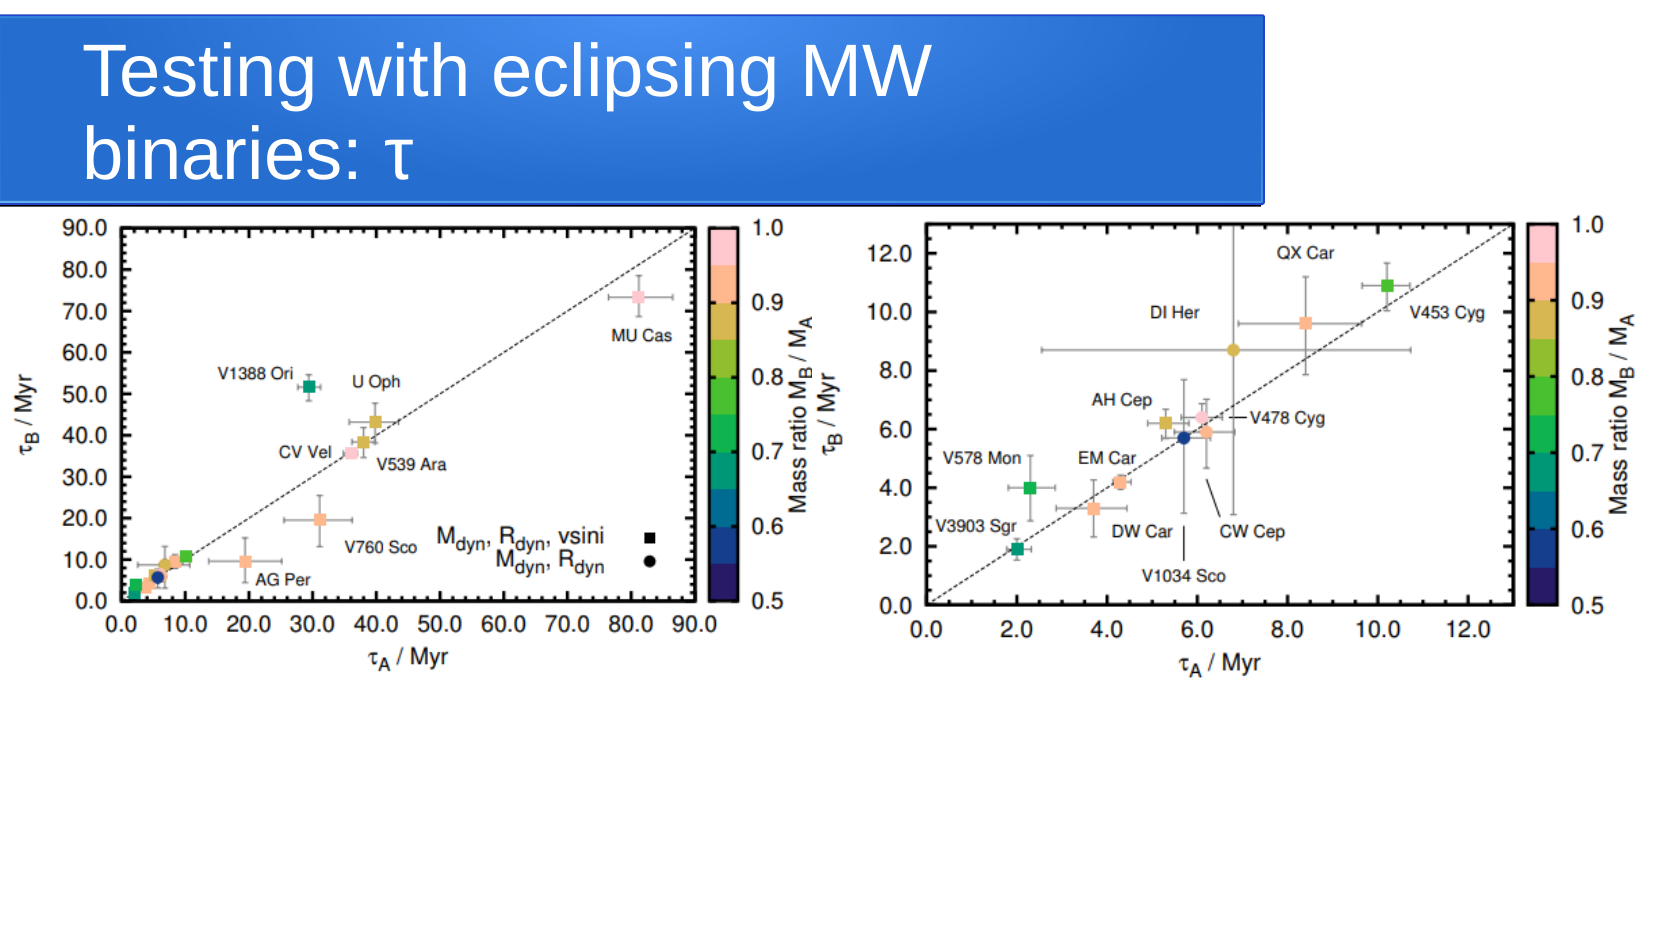

# Testing with eclipsing MW binaries: τ